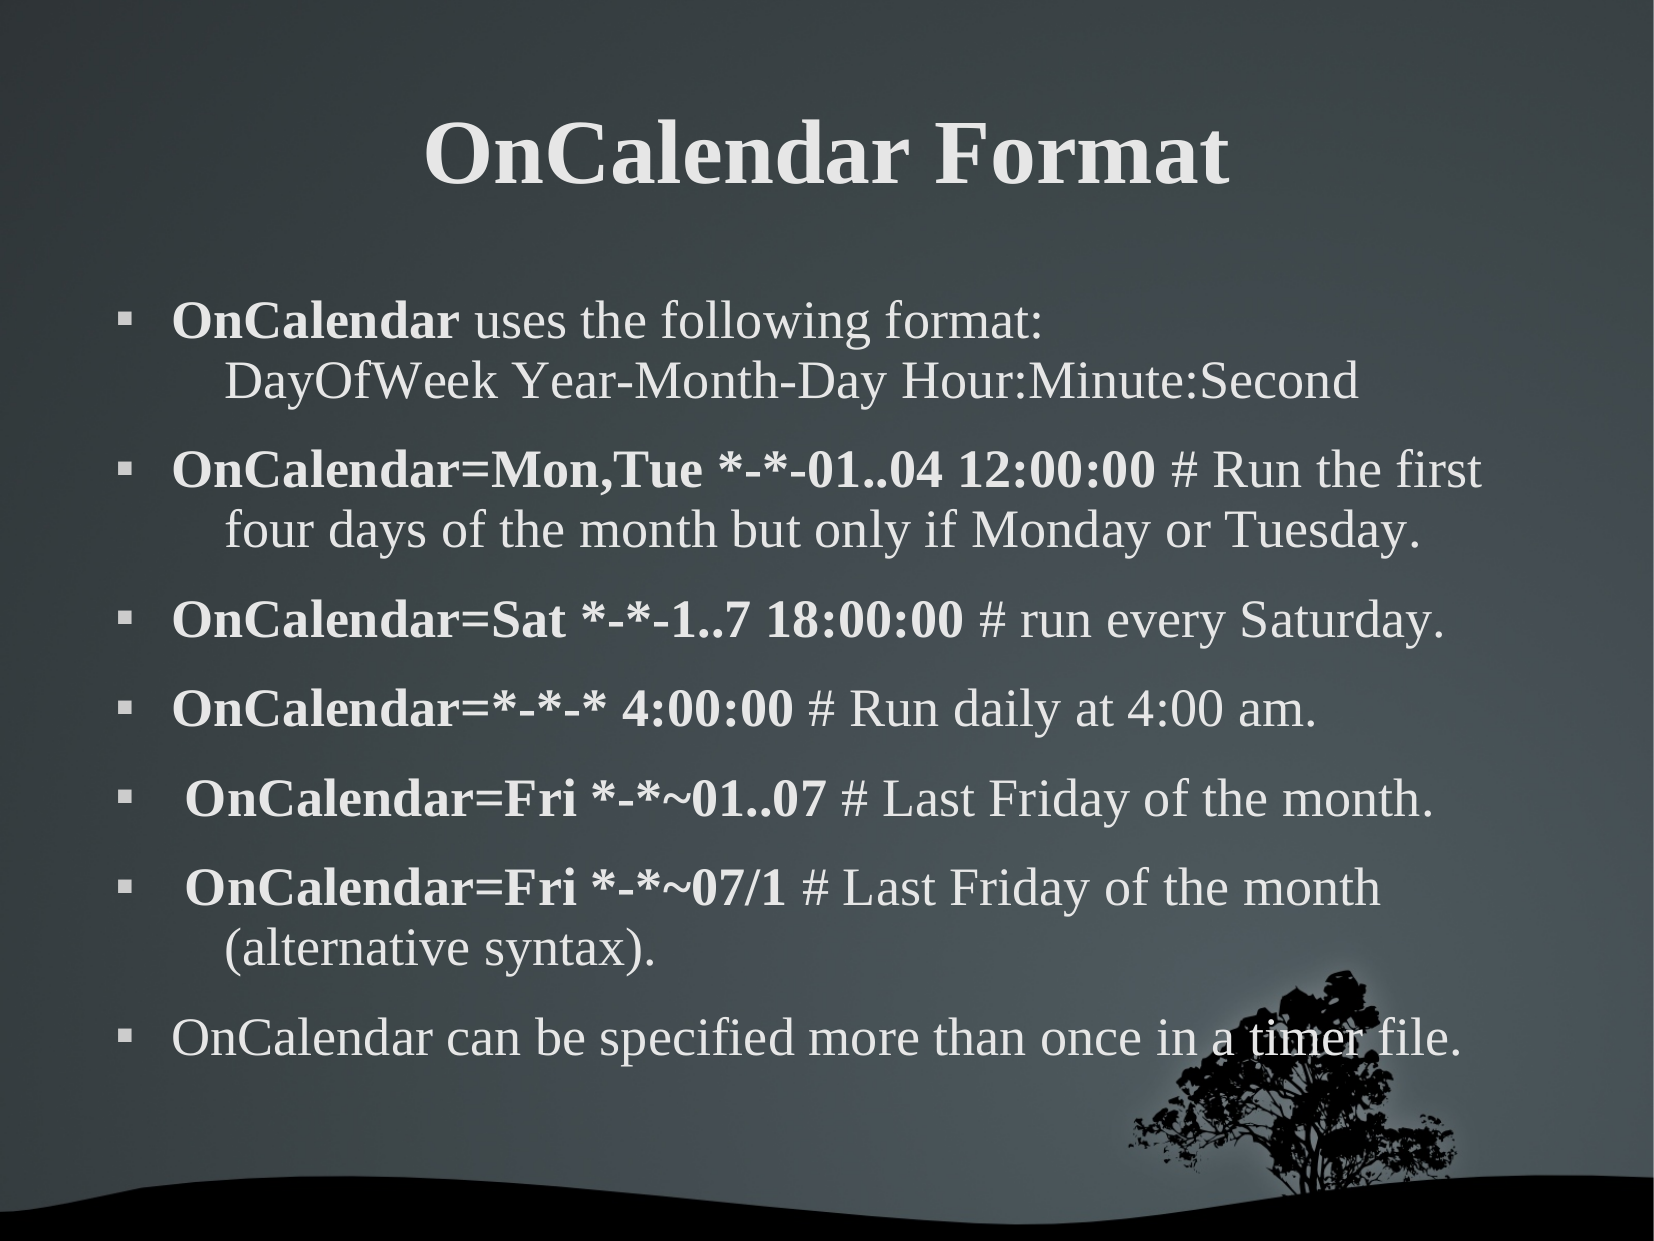

# OnCalendar Format
OnCalendar uses the following format:
DayOfWeek Year-Month-Day Hour:Minute:Second
OnCalendar=Mon,Tue *-*-01..04 12:00:00 # Run the first four days of the month but only if Monday or Tuesday.
OnCalendar=Sat *-*-1..7 18:00:00 # run every Saturday.
OnCalendar=*-*-* 4:00:00 # Run daily at 4:00 am.
 OnCalendar=Fri *-*~01..07 # Last Friday of the month.
 OnCalendar=Fri *-*~07/1 # Last Friday of the month (alternative syntax).
OnCalendar can be specified more than once in a timer file.